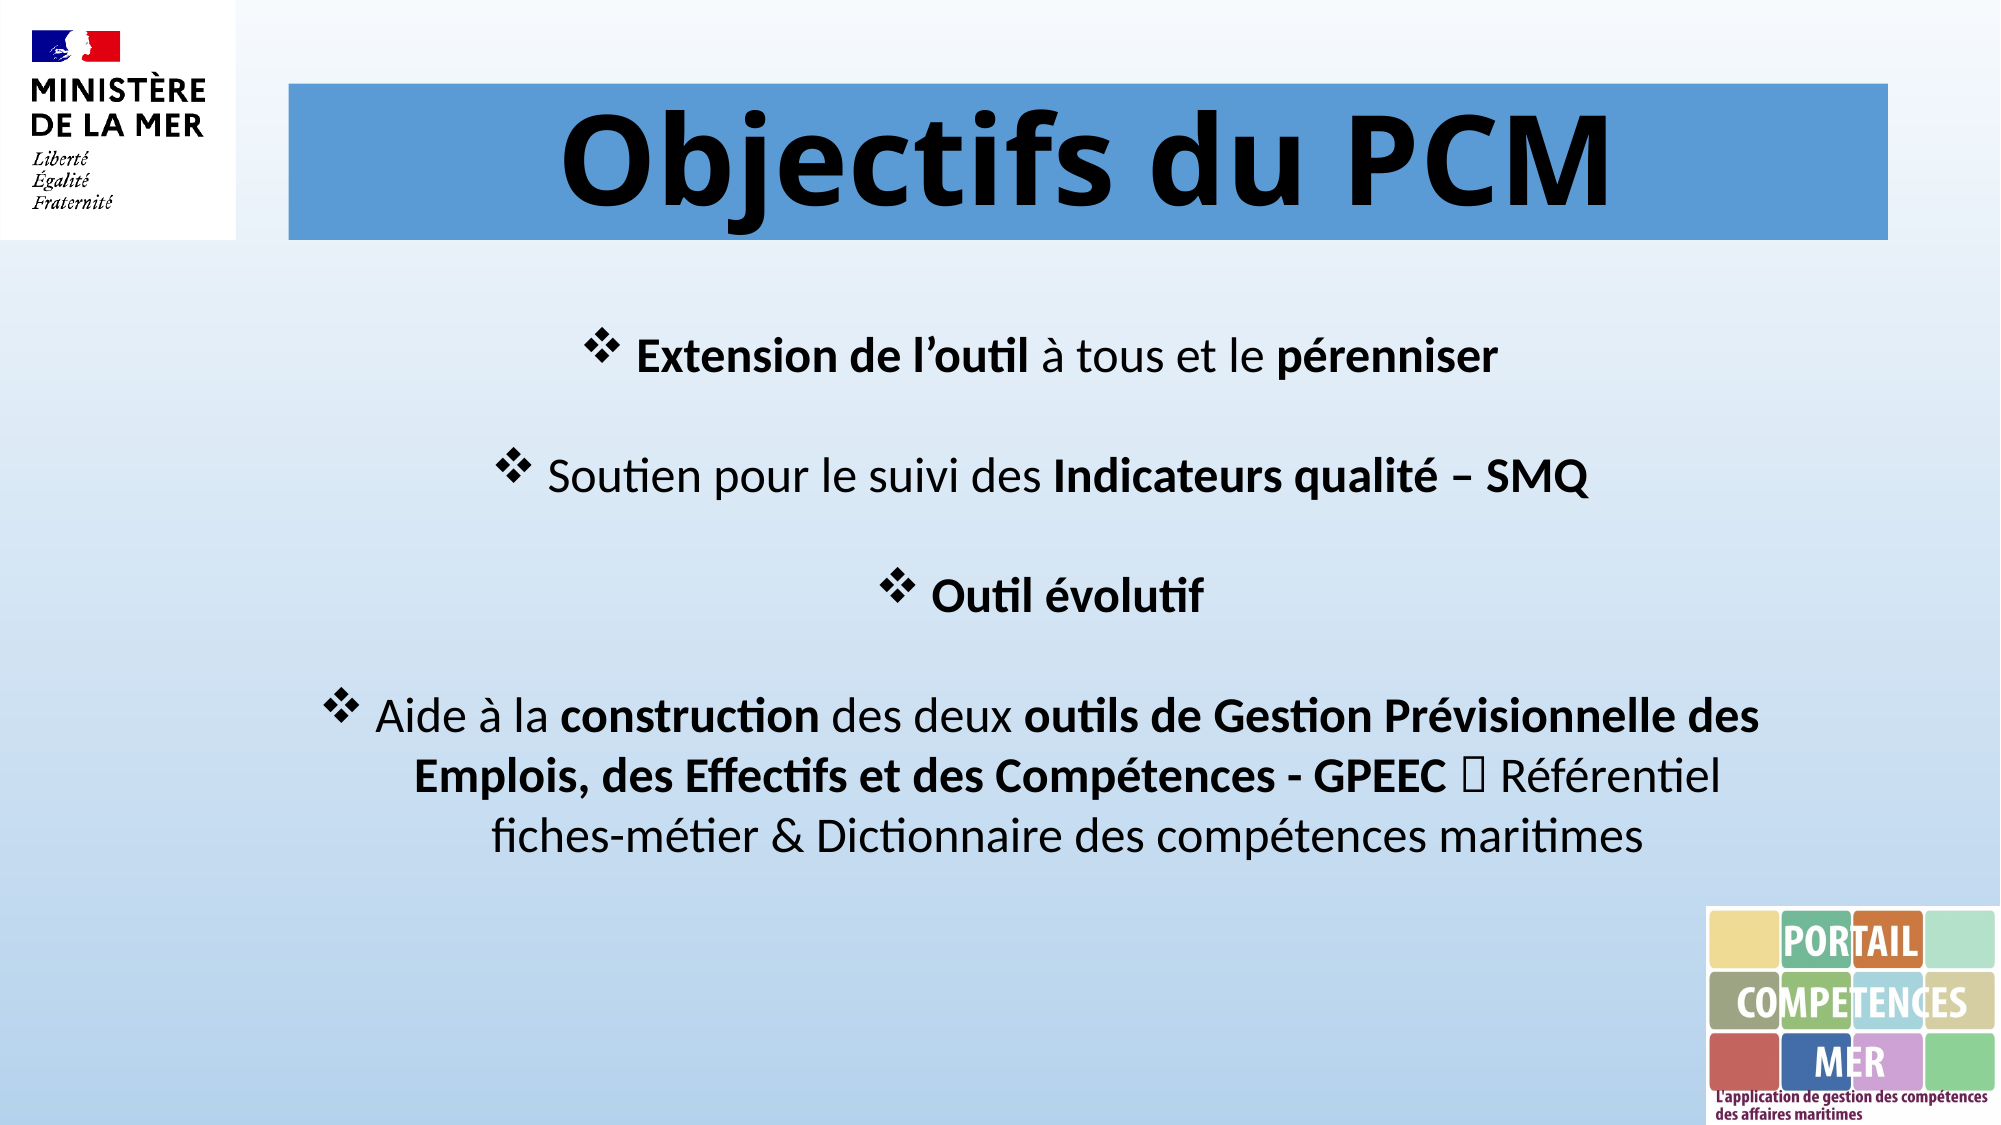

# Objectifs du PCM
Extension de l’outil à tous et le pérenniser
Soutien pour le suivi des Indicateurs qualité – SMQ
Outil évolutif
Aide à la construction des deux outils de Gestion Prévisionnelle des Emplois, des Effectifs et des Compétences - GPEEC  Référentiel fiches-métier & Dictionnaire des compétences maritimes